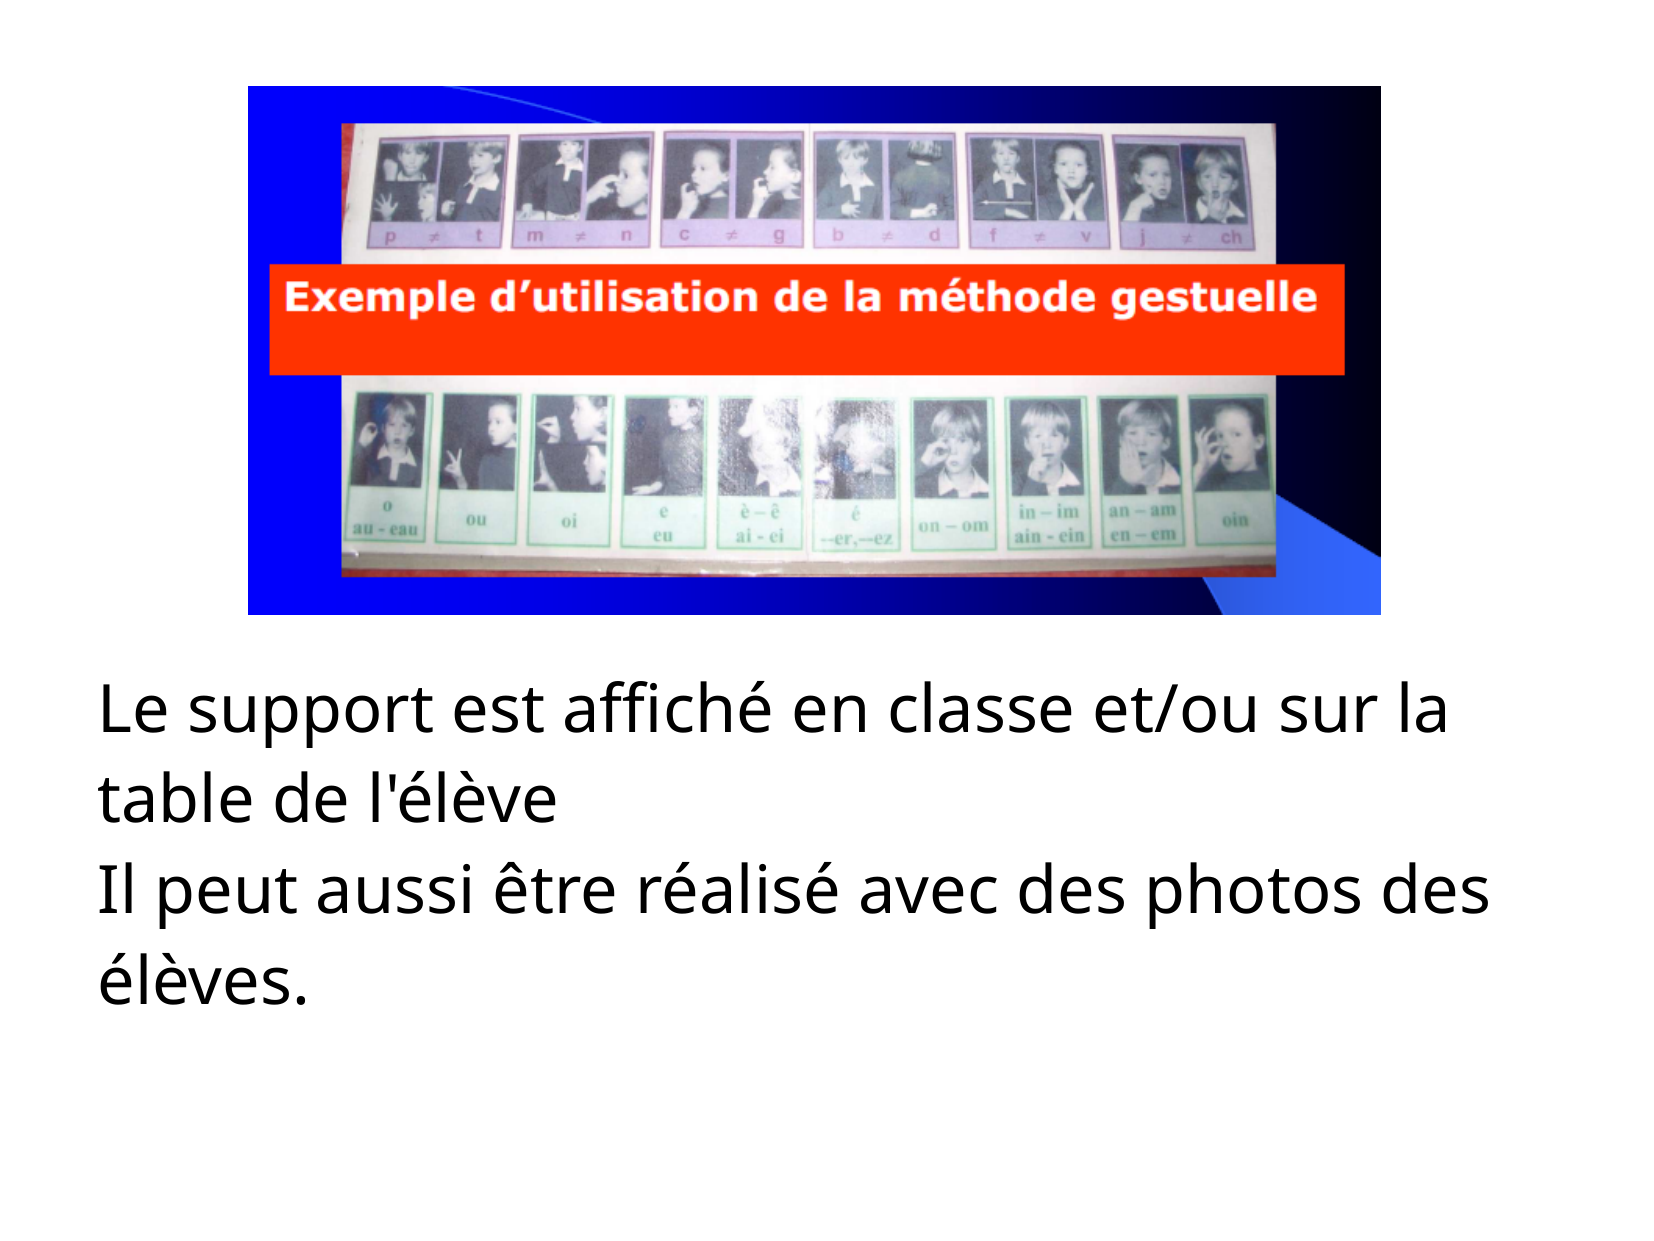

#
Le support est affiché en classe et/ou sur la table de l'élève
Il peut aussi être réalisé avec des photos des élèves.